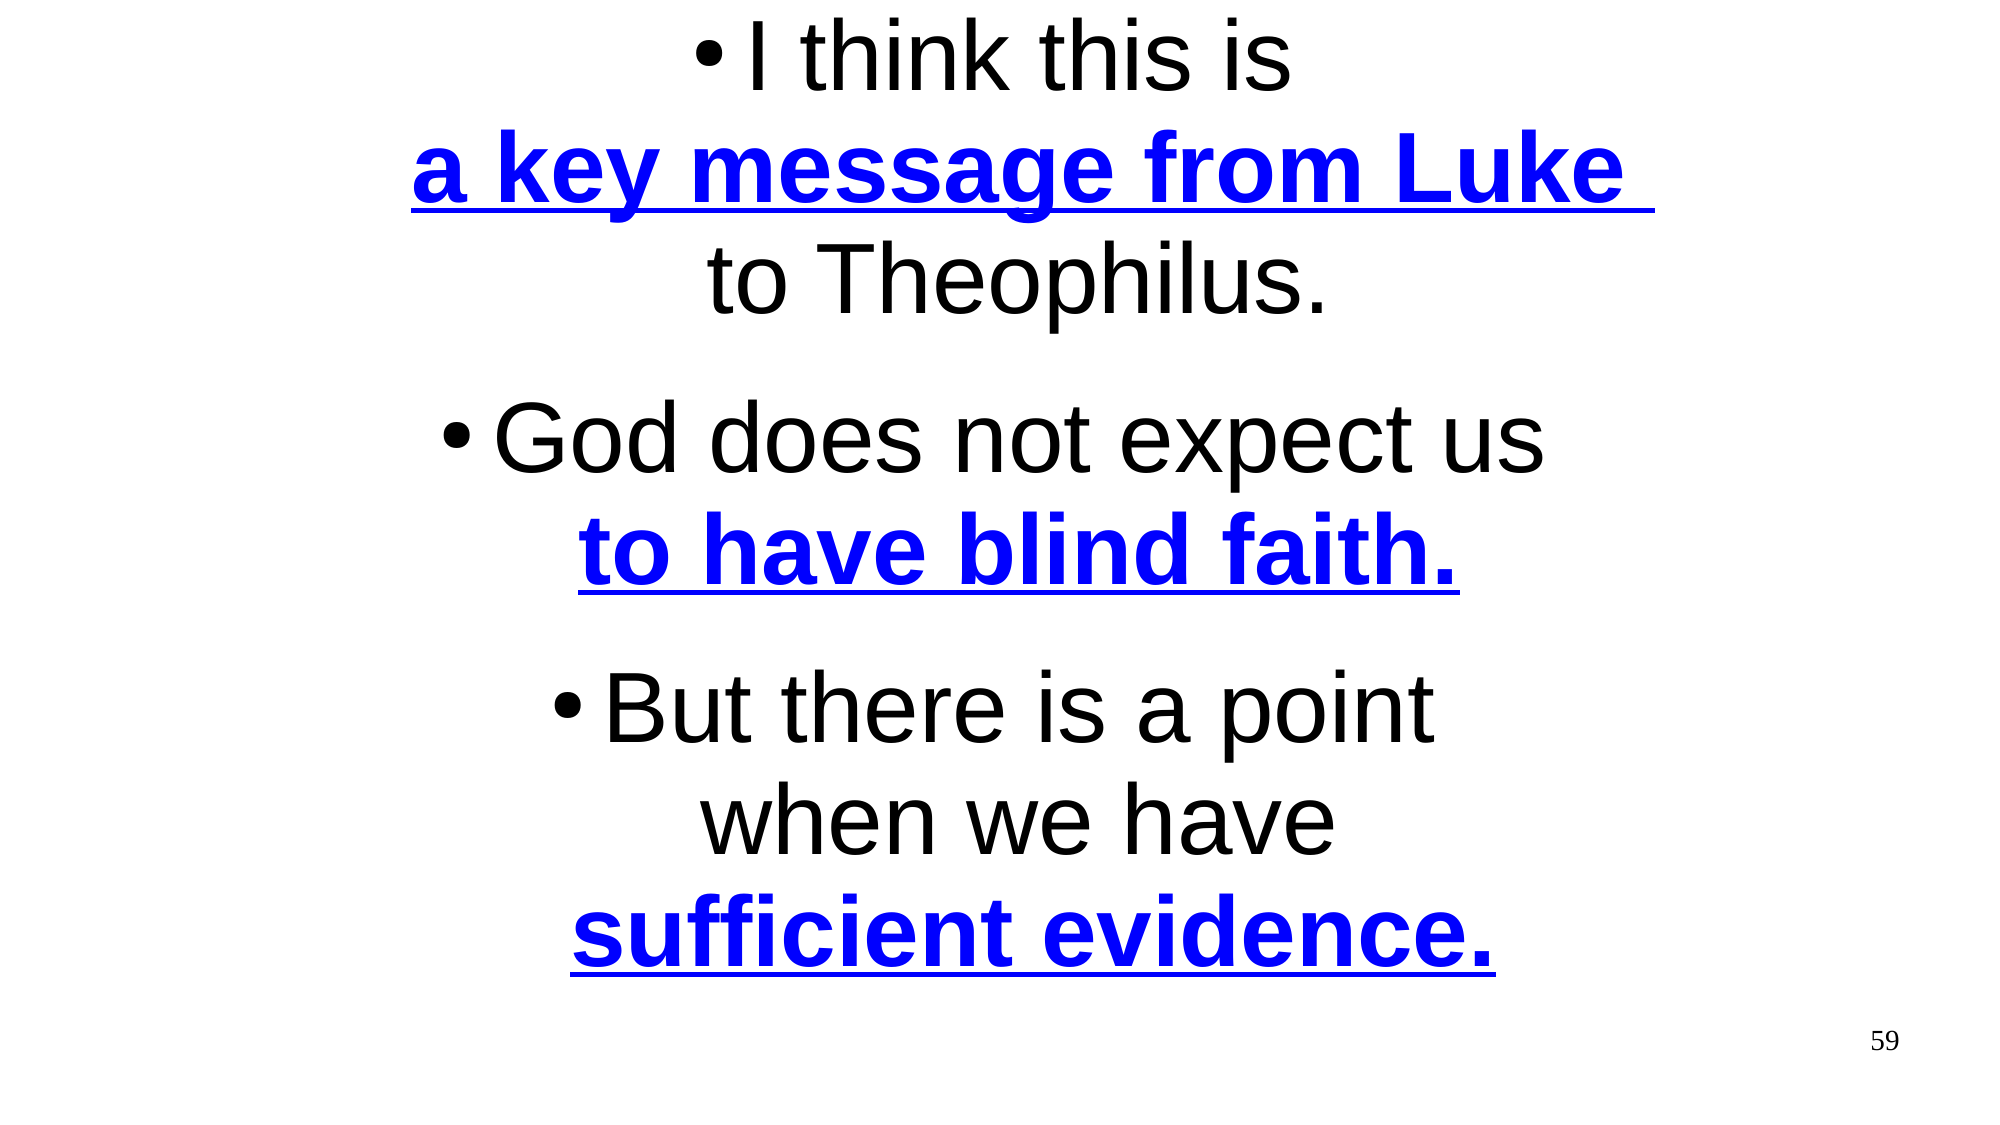

# I think this is a key message from Luke to Theophilus.
God does not expect us
to have blind faith.
But there is a point
when we have
sufficient evidence.
59